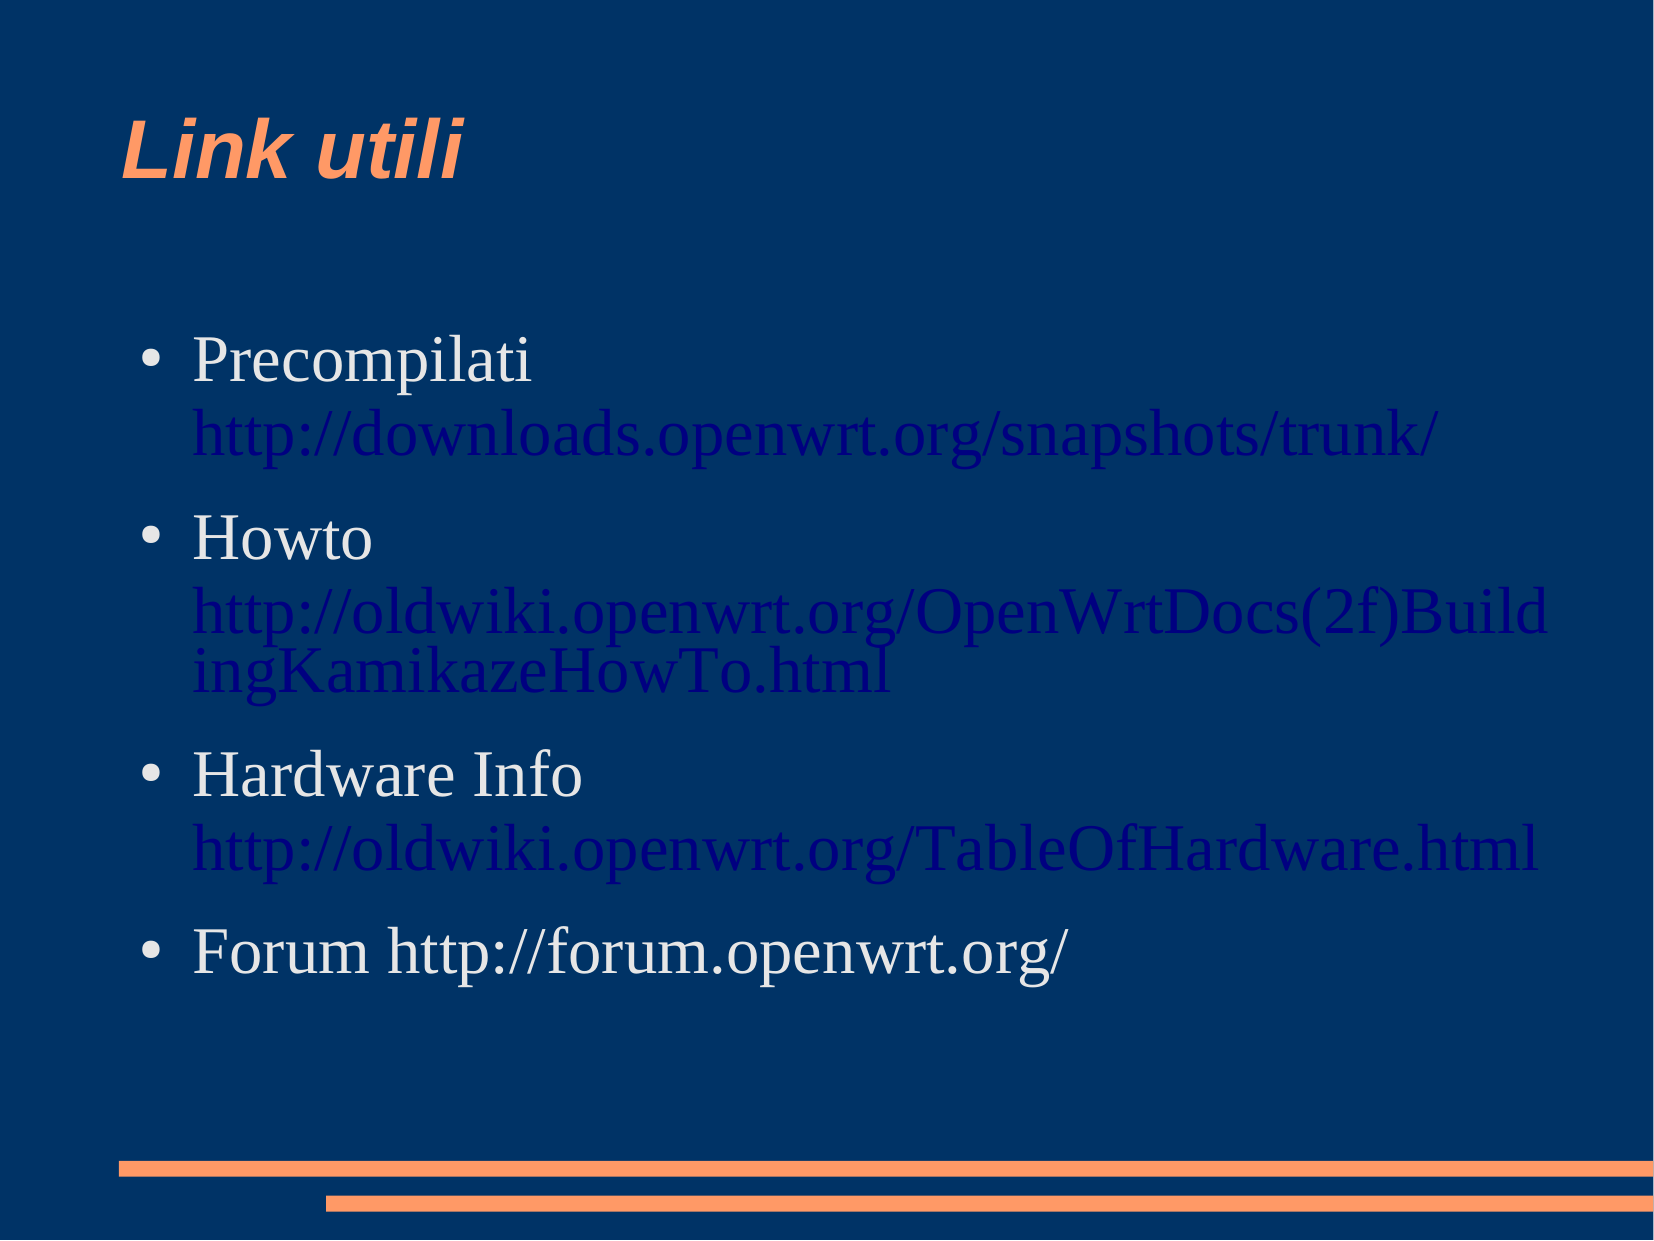

# Link utili
Precompilati http://downloads.openwrt.org/snapshots/trunk/
Howto http://oldwiki.openwrt.org/OpenWrtDocs(2f)BuildingKamikazeHowTo.html
Hardware Info http://oldwiki.openwrt.org/TableOfHardware.html
Forum http://forum.openwrt.org/